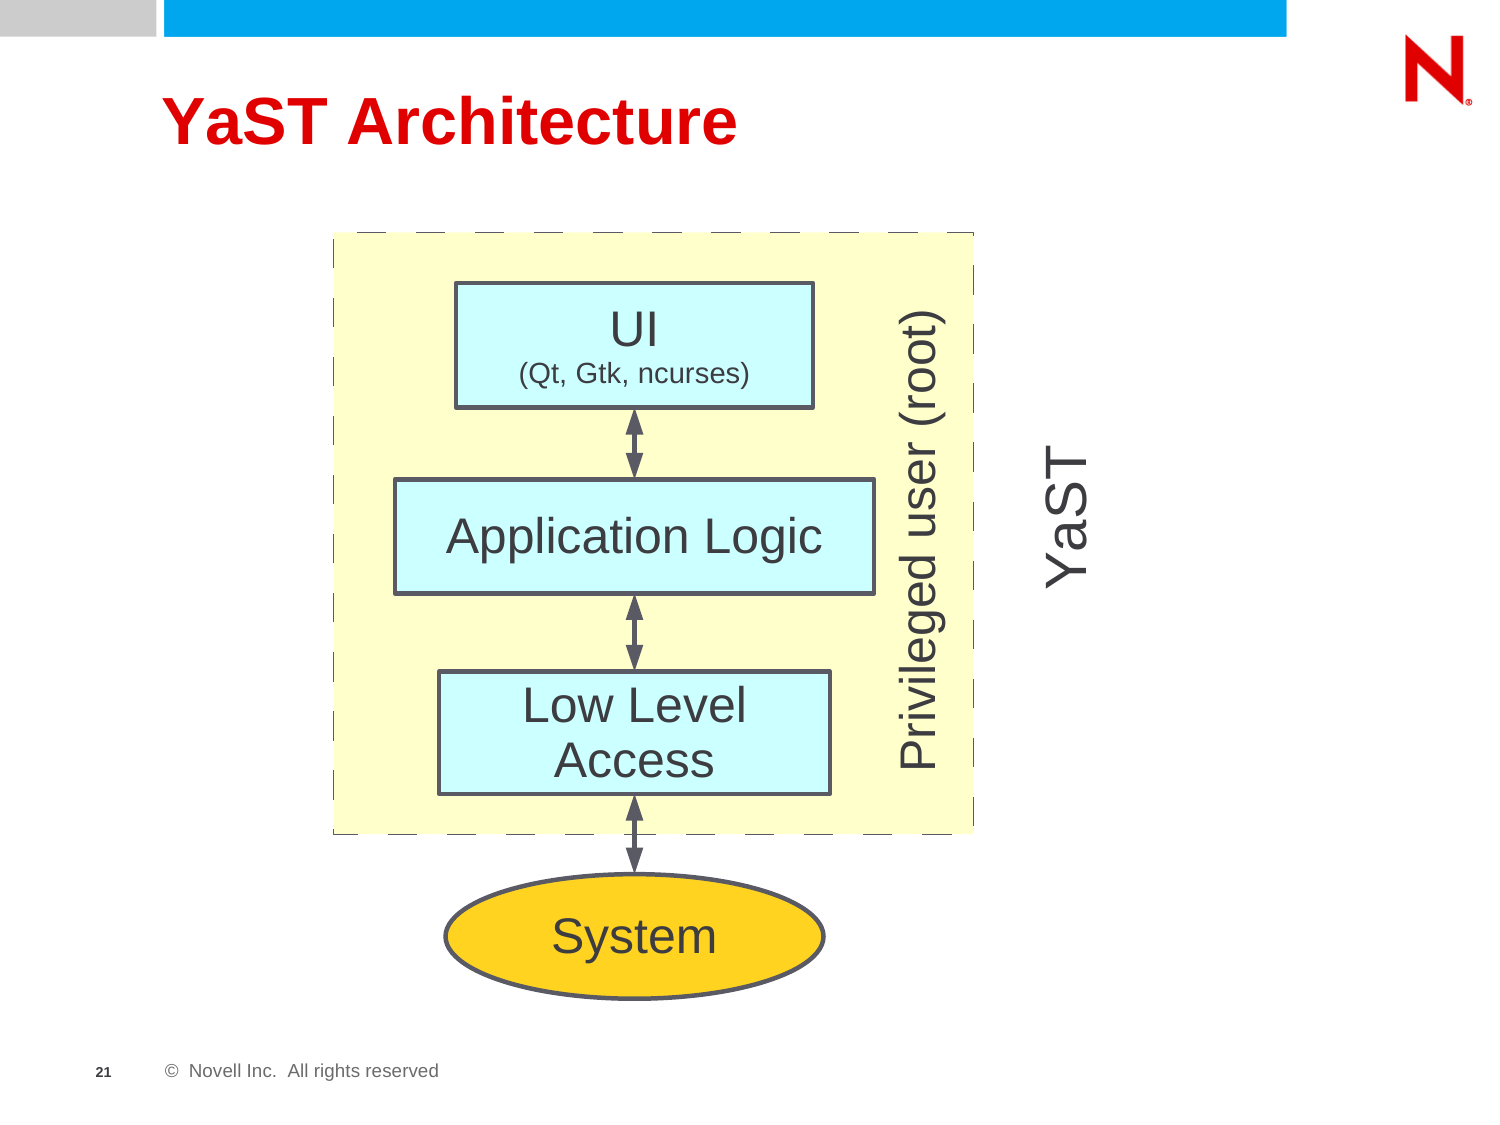

# YaST Architecture
UI
(Qt, Gtk, ncurses)
Application Logic
YaST
Privileged user (root)
Low Level
Access
System